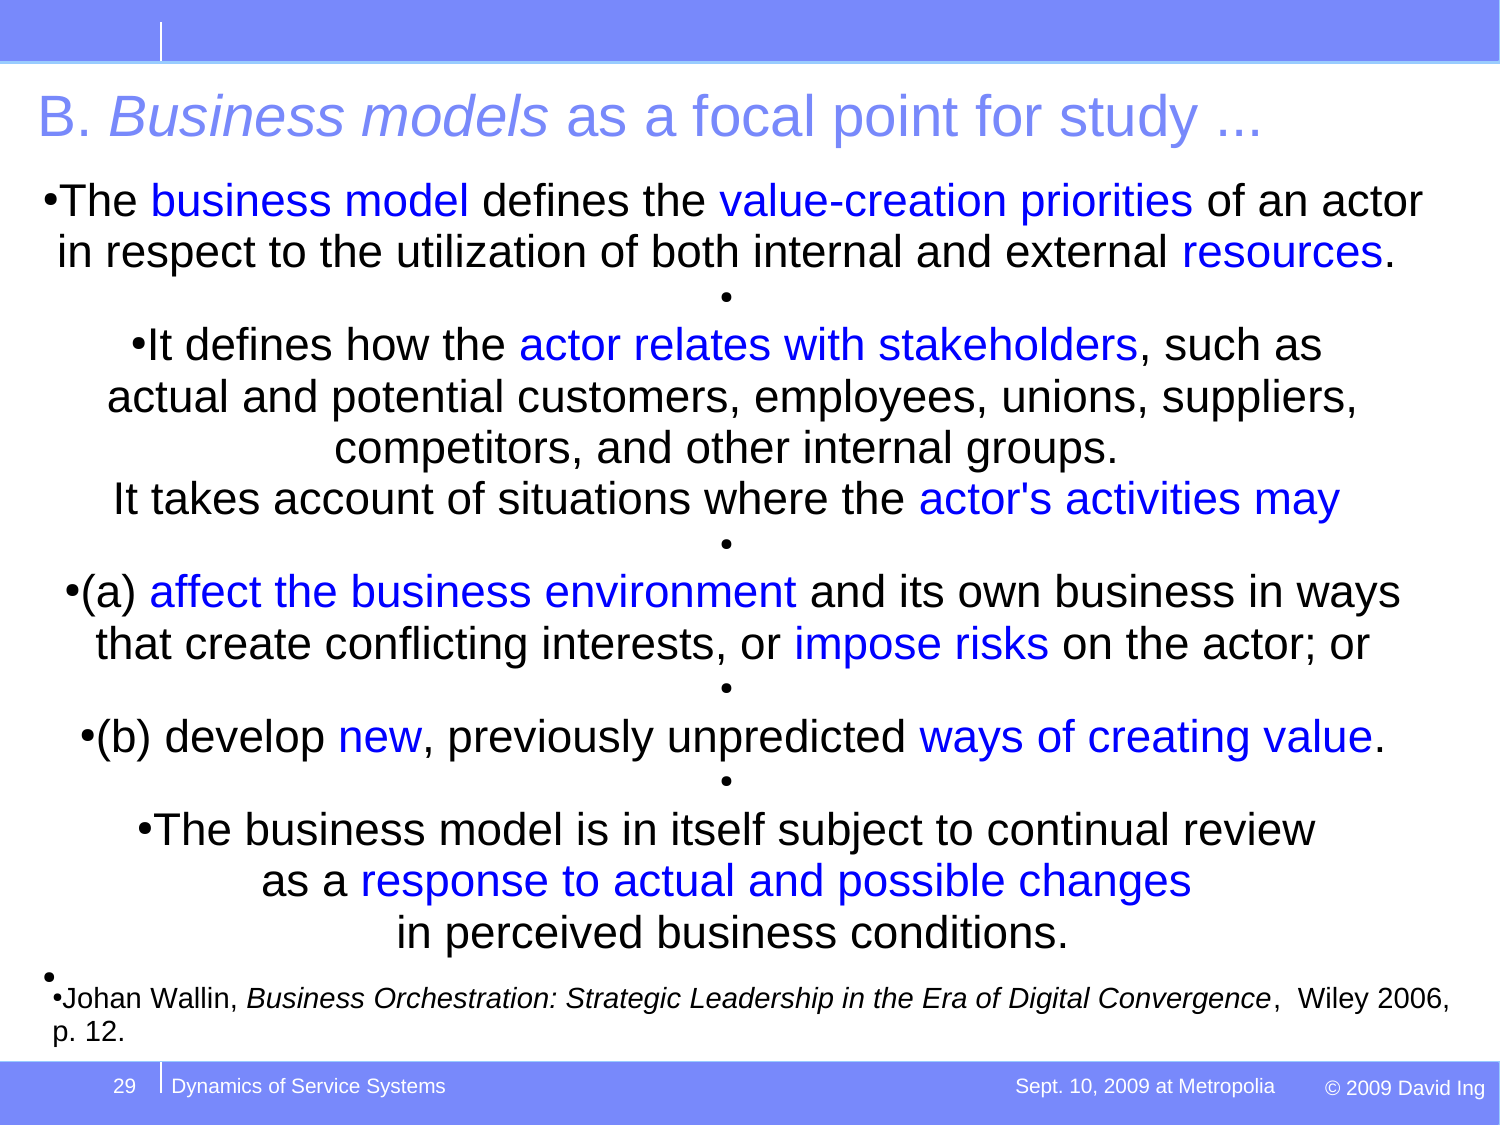

# B. Business models as a focal point for study ...
The business model defines the value-creation priorities of an actor in respect to the utilization of both internal and external resources.
It defines how the actor relates with stakeholders, such as
actual and potential customers, employees, unions, suppliers, competitors, and other internal groups.
It takes account of situations where the actor's activities may
(a) affect the business environment and its own business in ways that create conflicting interests, or impose risks on the actor; or
(b) develop new, previously unpredicted ways of creating value.
The business model is in itself subject to continual review
as a response to actual and possible changes
in perceived business conditions.
Johan Wallin, Business Orchestration: Strategic Leadership in the Era of Digital Convergence, Wiley 2006, p. 12.
29
Dynamics of Service Systems
Sept. 10, 2009 at Metropolia